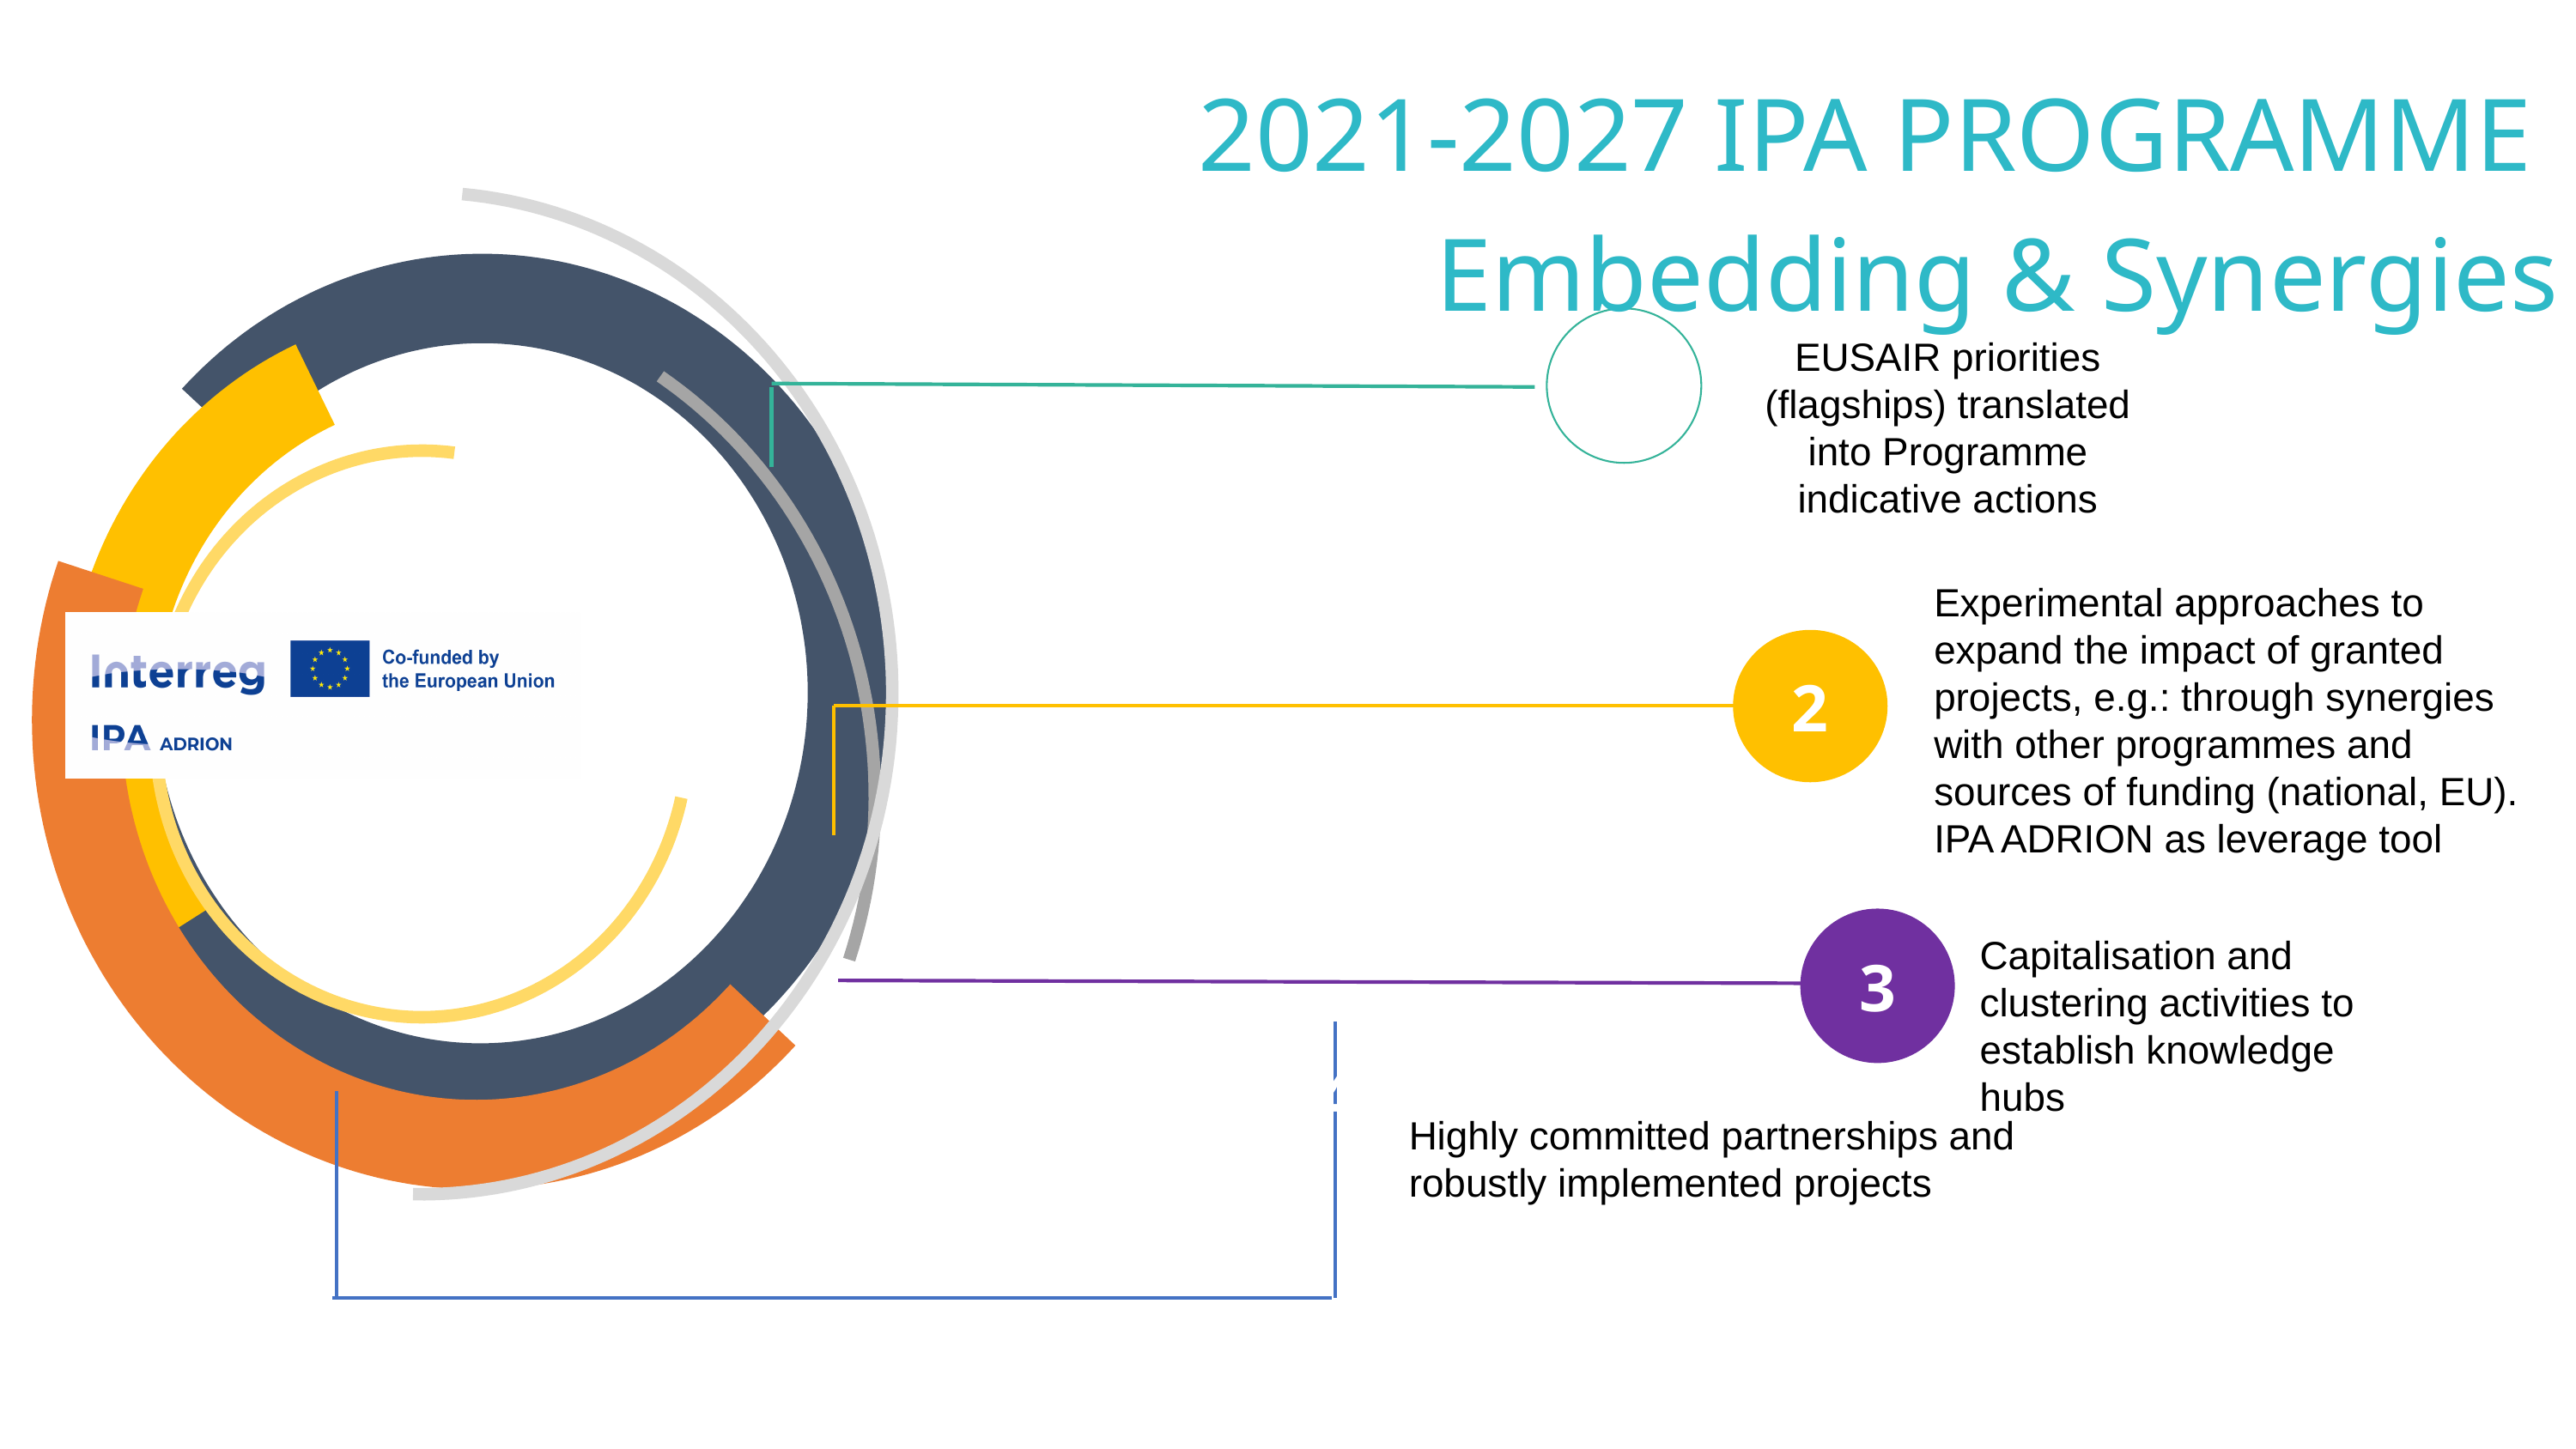

2021-2027 IPA PROGRAMME
Embedding & Synergies
1
EUSAIR priorities (flagships) translated into Programme indicative actions
Experimental approaches to expand the impact of granted projects, e.g.: through synergies with other programmes and sources of funding (national, EU).
IPA ADRION as leverage tool
2
3
Capitalisation and clustering activities to establish knowledge hubs
4
Highly committed partnerships and robustly implemented projects